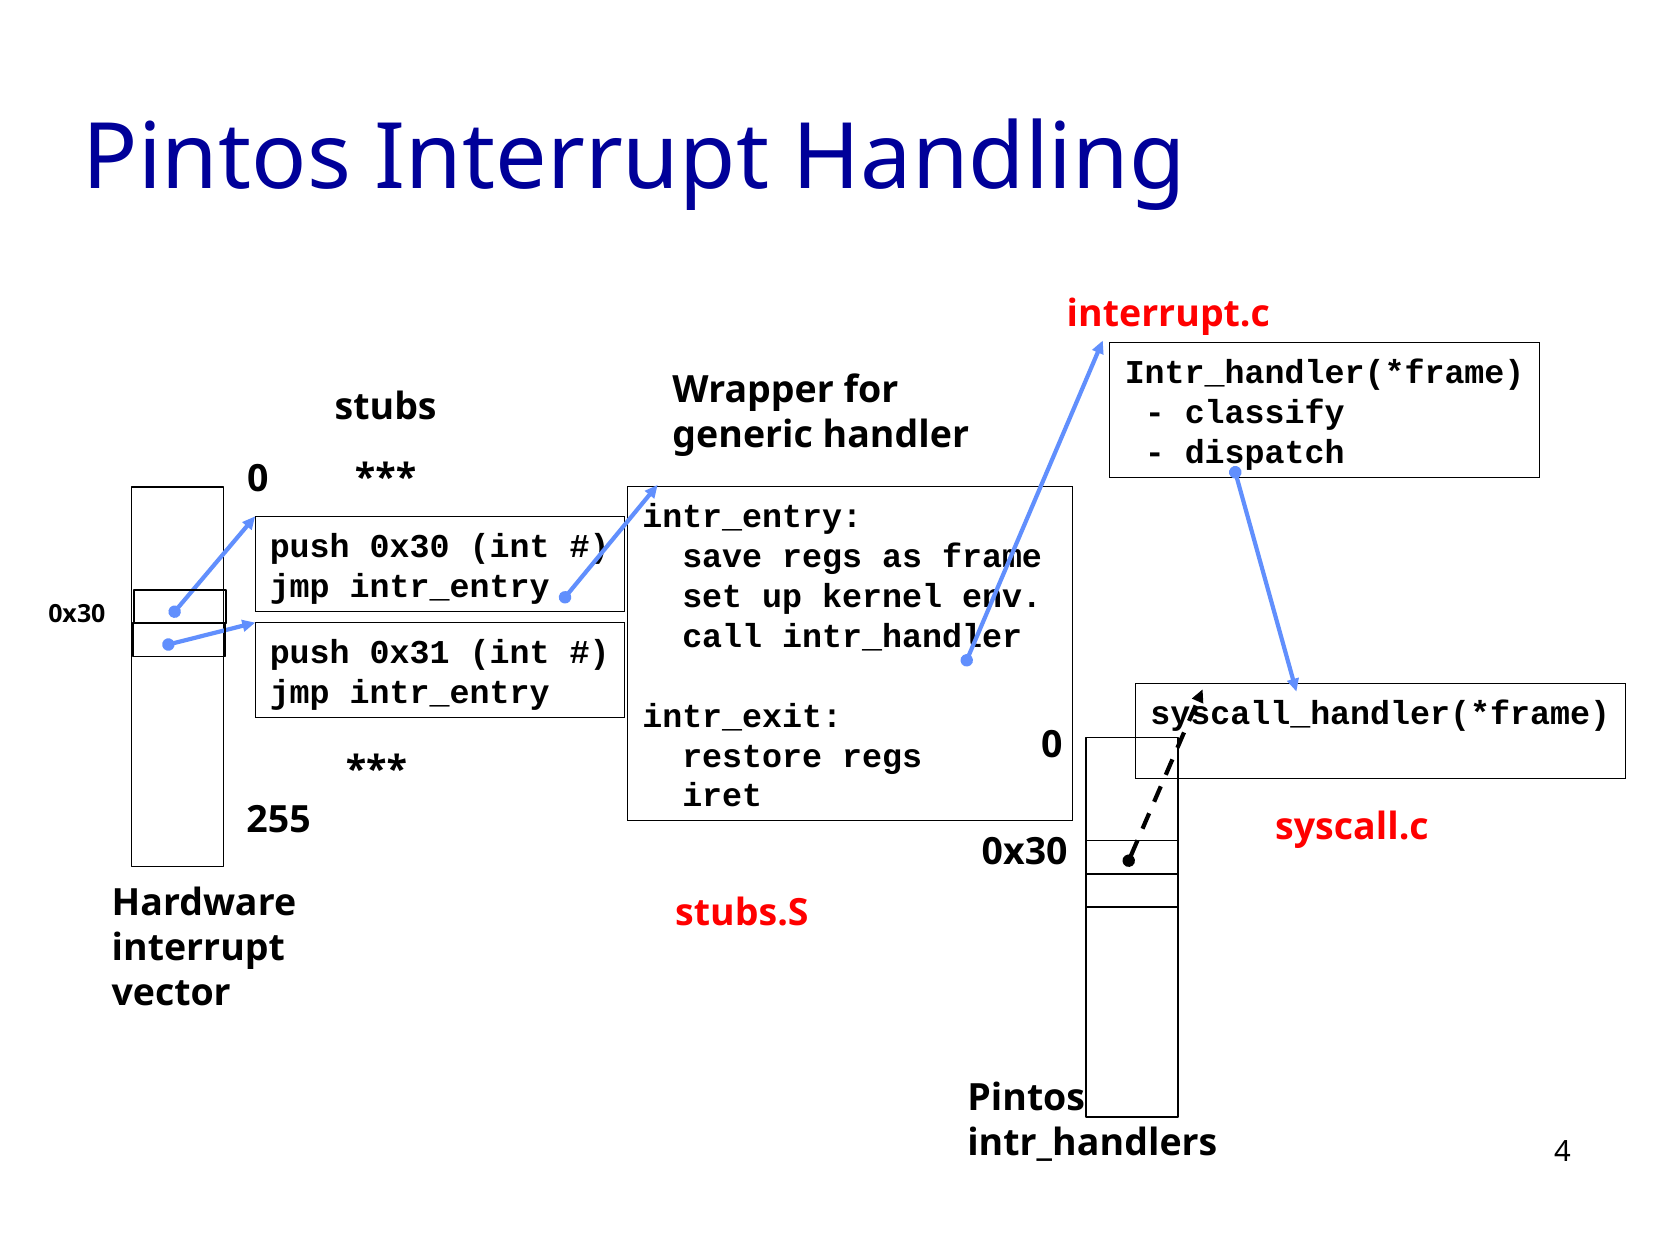

# Pintos Interrupt Handling
interrupt.c
Intr_handler(*frame)
 - classify
 - dispatch
Wrapper for generic handler
stubs
***
0
intr_entry:
 save regs as frame
 set up kernel env.
 call intr_handler
intr_exit:
 restore regs
 iret
push 0x30 (int #)
jmp intr_entry
0x30
push 0x31 (int #)
jmp intr_entry
syscall_handler(*frame)
0
0x30
Pintos intr_handlers
***
255
syscall.c
Hardware interrupt vector
stubs.S
4